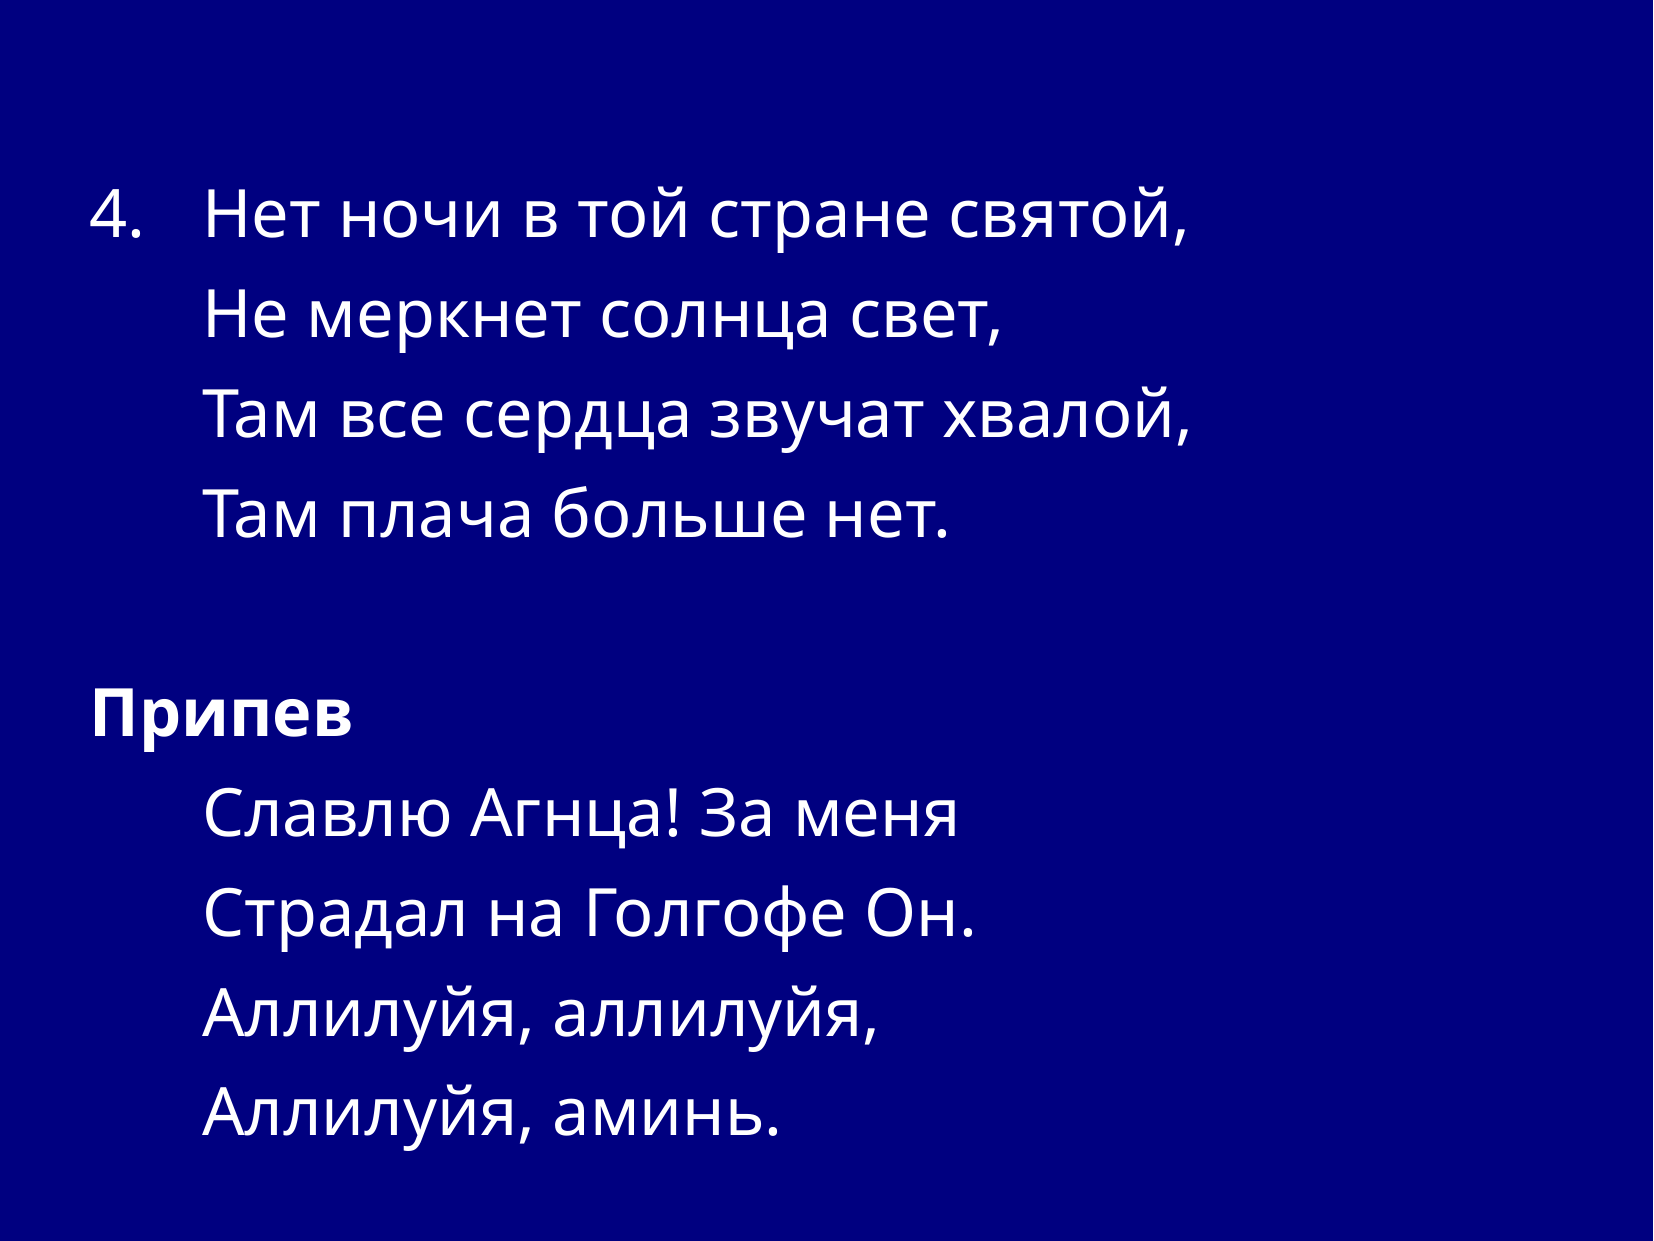

4.	Нет ночи в той стране святой,
	Не меркнет солнца свет,
	Там все сердца звучат хвалой,
	Там плача больше нет.
Припев
	Славлю Агнца! За меня
	Страдал на Голгофе Он.
	Аллилуйя, аллилуйя,
	Аллилуйя, аминь.